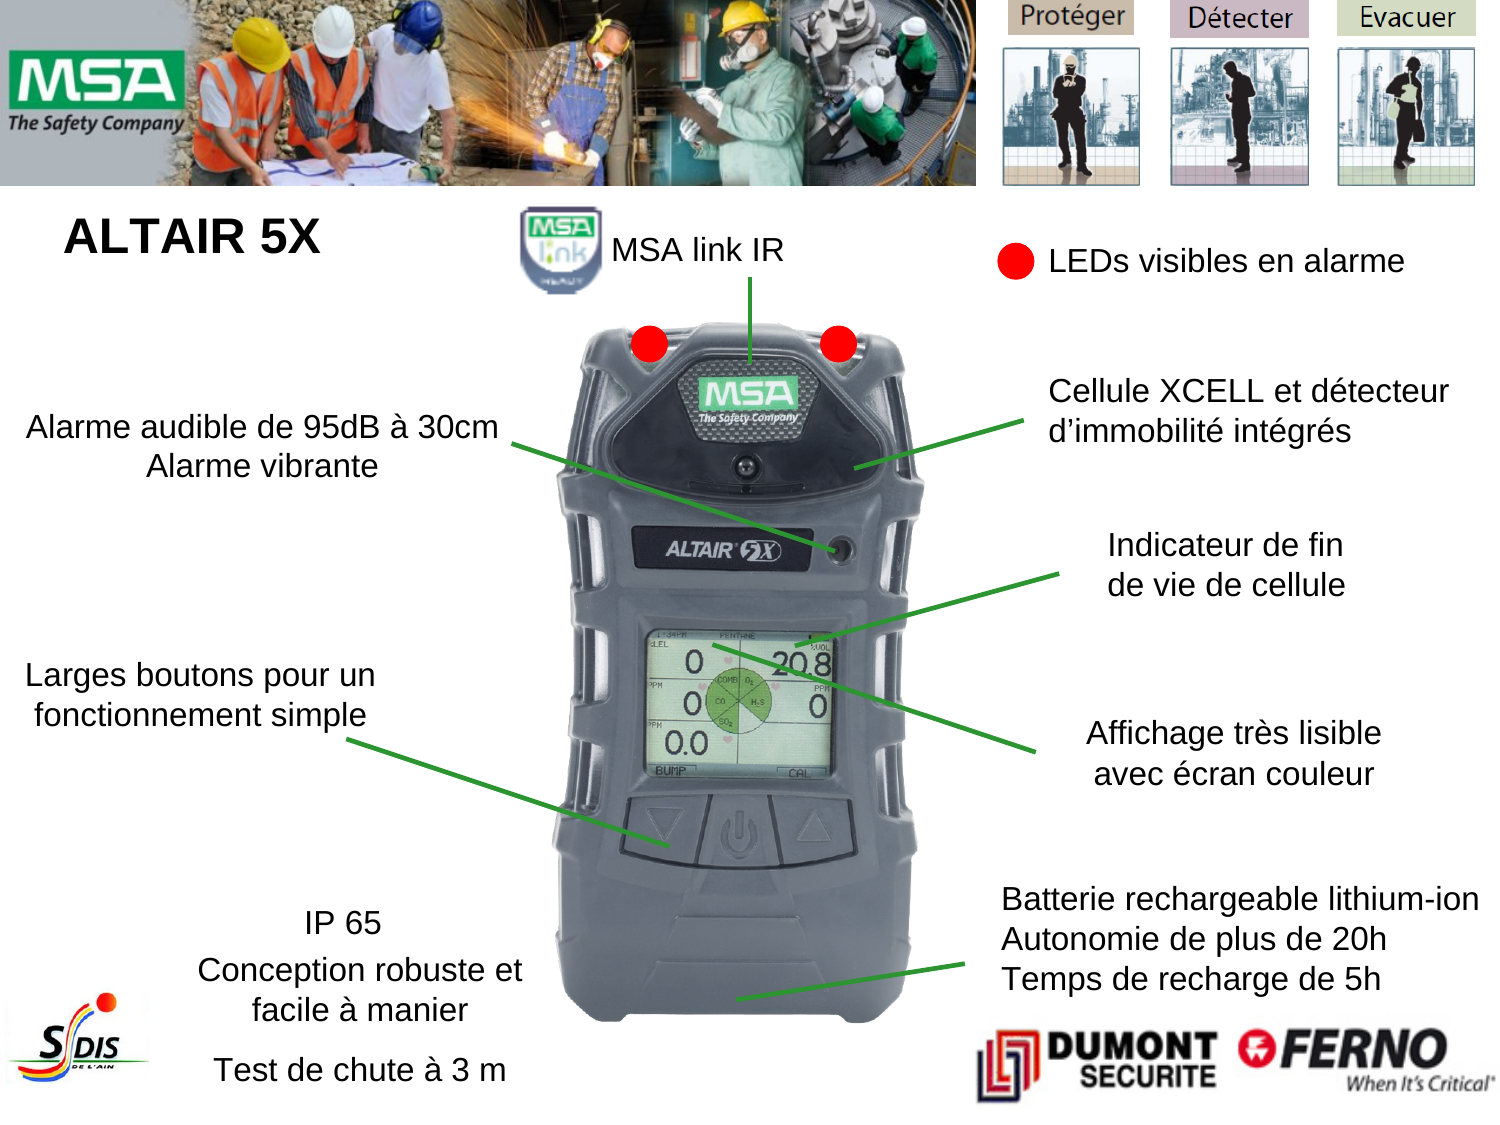

ALTAIR 5X
MSA link IR
LEDs visibles en alarme
Cellule XCELL et détecteur d’immobilité intégrés
Alarme audible de 95dB à 30cm Alarme vibrante
Indicateur de fin de vie de cellule
Larges boutons pour un fonctionnement simple
Affichage très lisible avec écran couleur
Batterie rechargeable lithium-ion Autonomie de plus de 20h Temps de recharge de 5h
IP 65
Conception robuste et facile à manier
Test de chute à 3 m